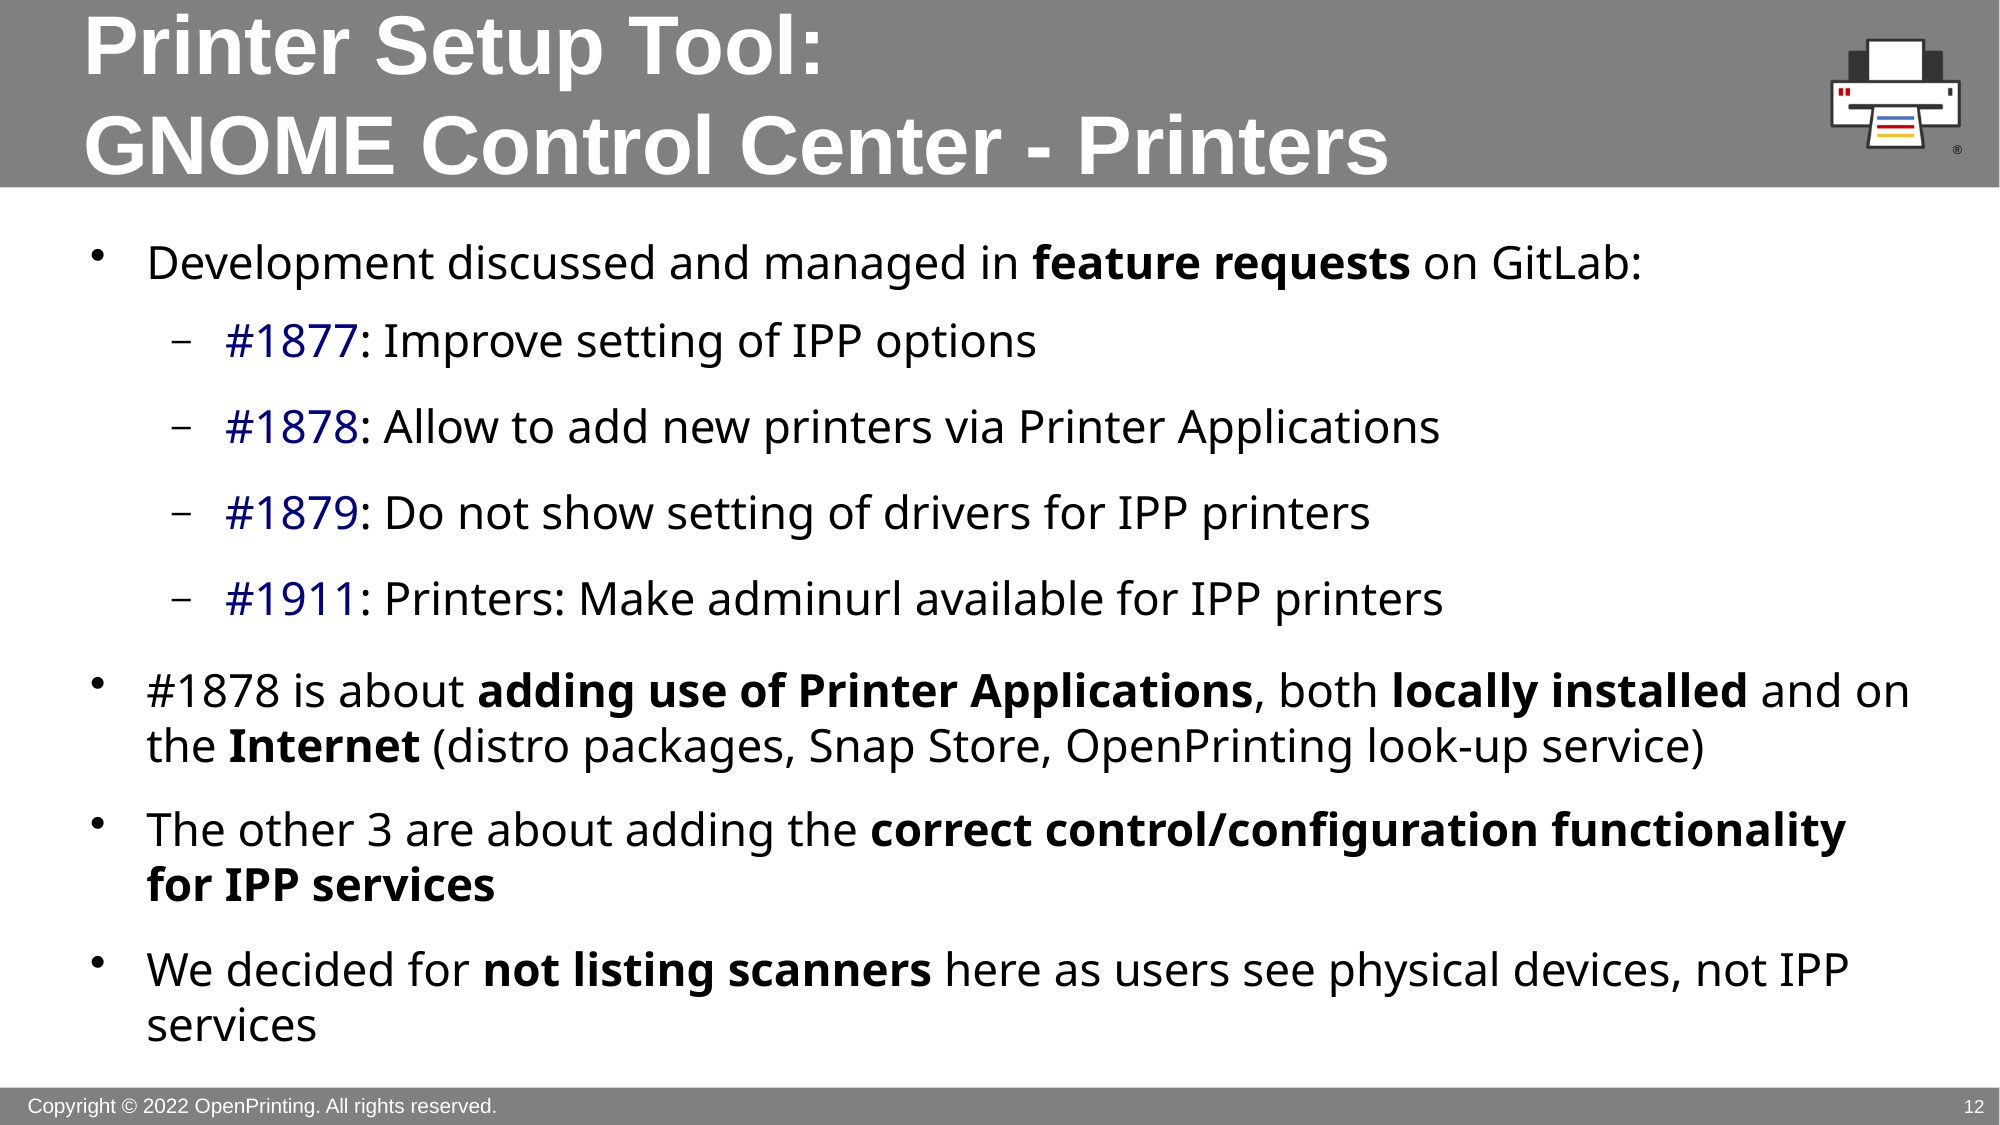

Printer Setup Tool:
GNOME Control Center - Printers
# Development discussed and managed in feature requests on GitLab:
#1877: Improve setting of IPP options
#1878: Allow to add new printers via Printer Applications
#1879: Do not show setting of drivers for IPP printers
#1911: Printers: Make adminurl available for IPP printers
#1878 is about adding use of Printer Applications, both locally installed and on the Internet (distro packages, Snap Store, OpenPrinting look-up service)
The other 3 are about adding the correct control/configuration functionality for IPP services
We decided for not listing scanners here as users see physical devices, not IPP services